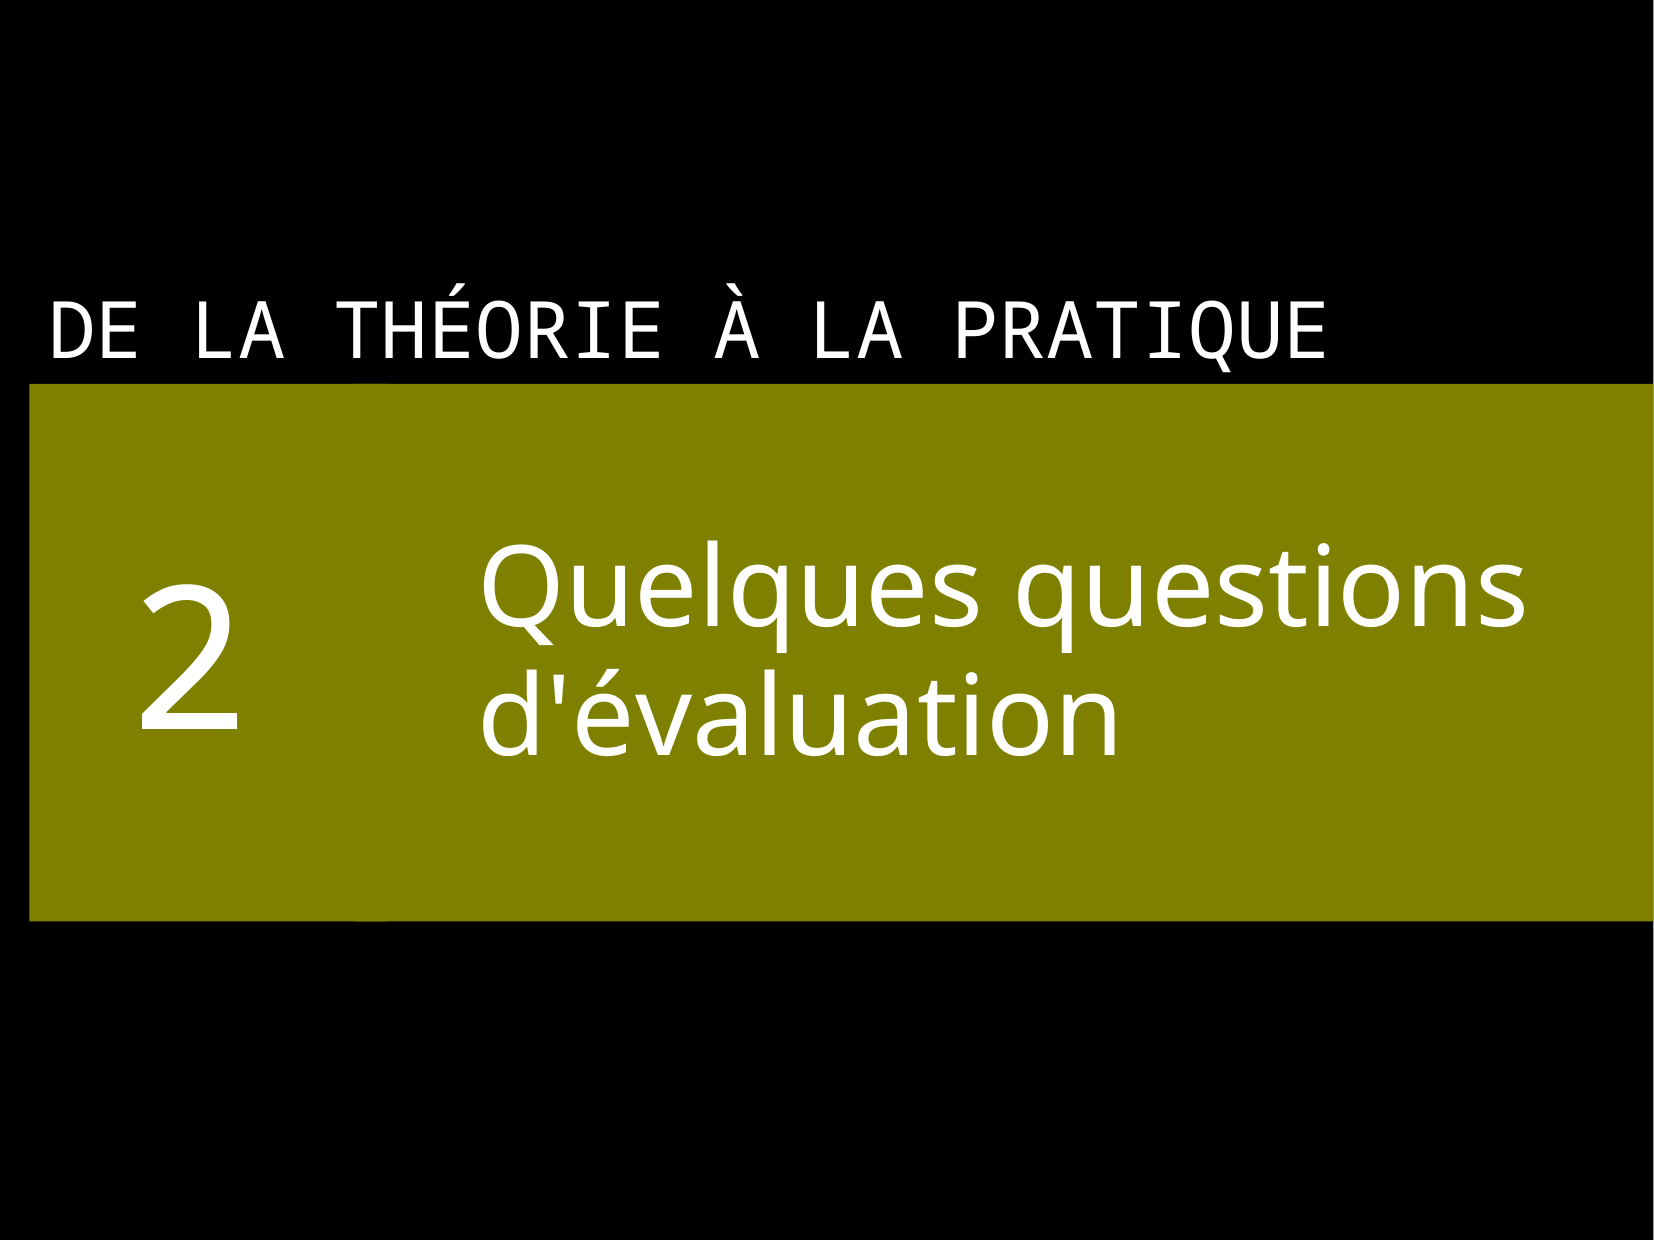

DE LA THÉORIE À LA PRATIQUE
Quelques questions d'évaluation
2